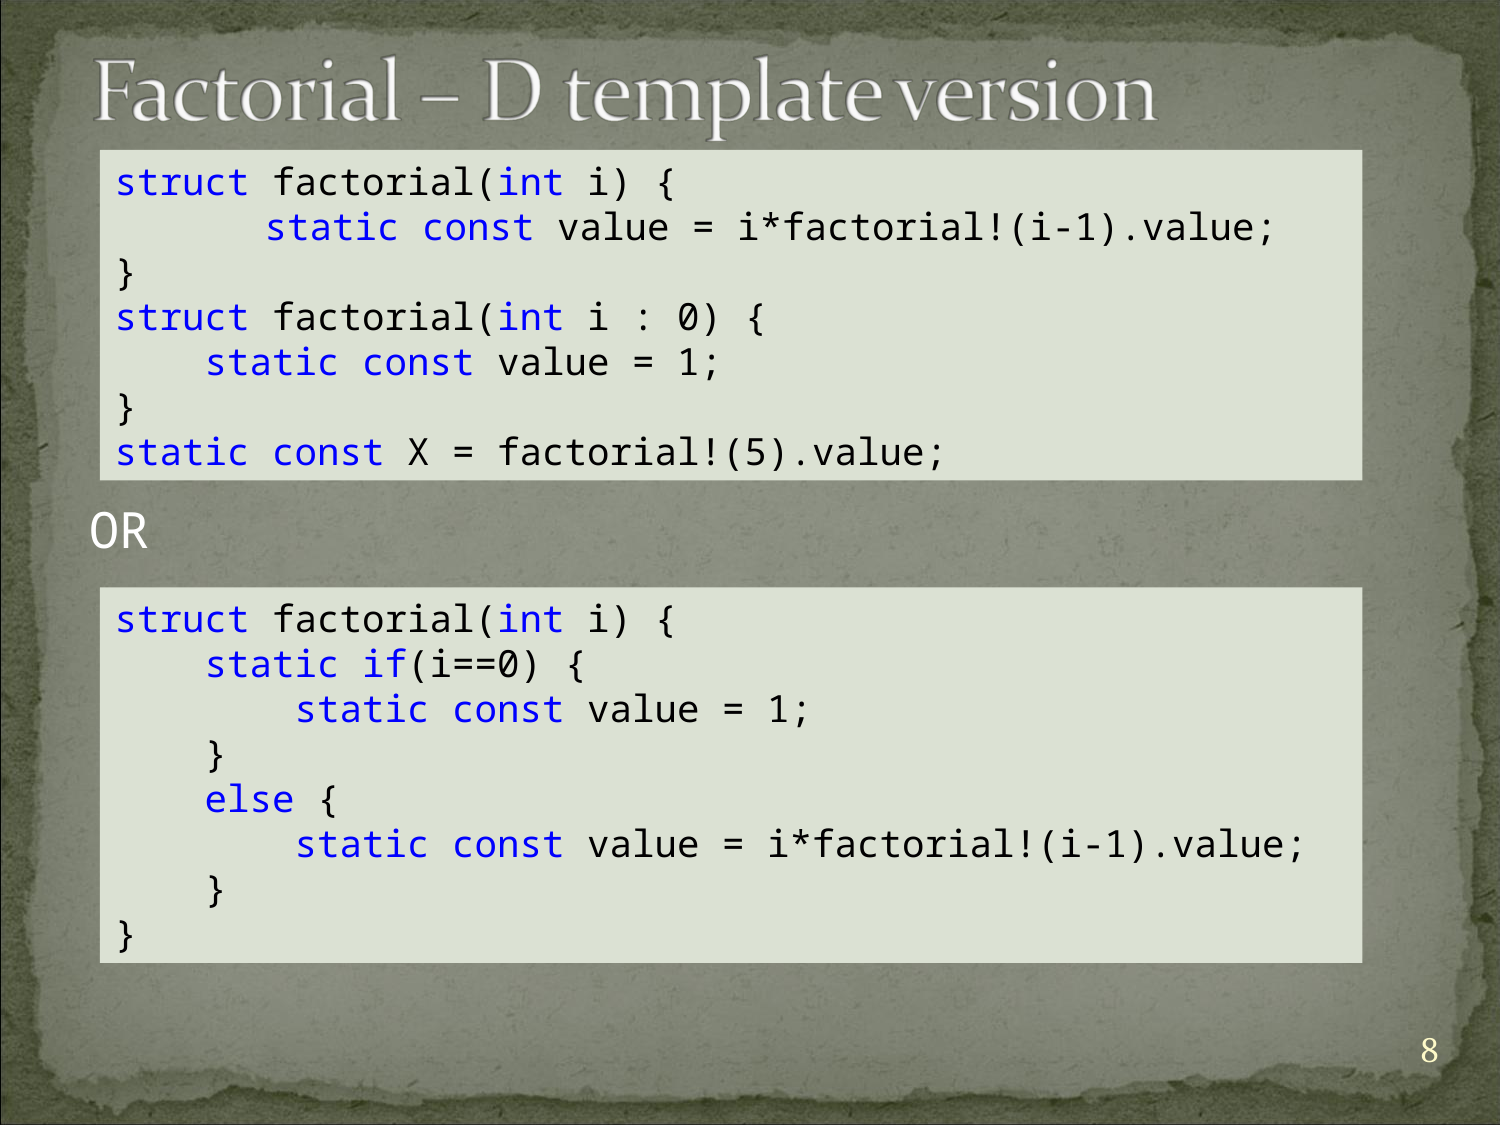

struct factorial(int i) {
	static const value = i*factorial!(i-1).value;
}
struct factorial(int i : 0) {
 static const value = 1;
}
static const X = factorial!(5).value;
# OR
struct factorial(int i) {
 static if(i==0) {
 static const value = 1;
 }
 else {
 static const value = i*factorial!(i-1).value;
 }
}